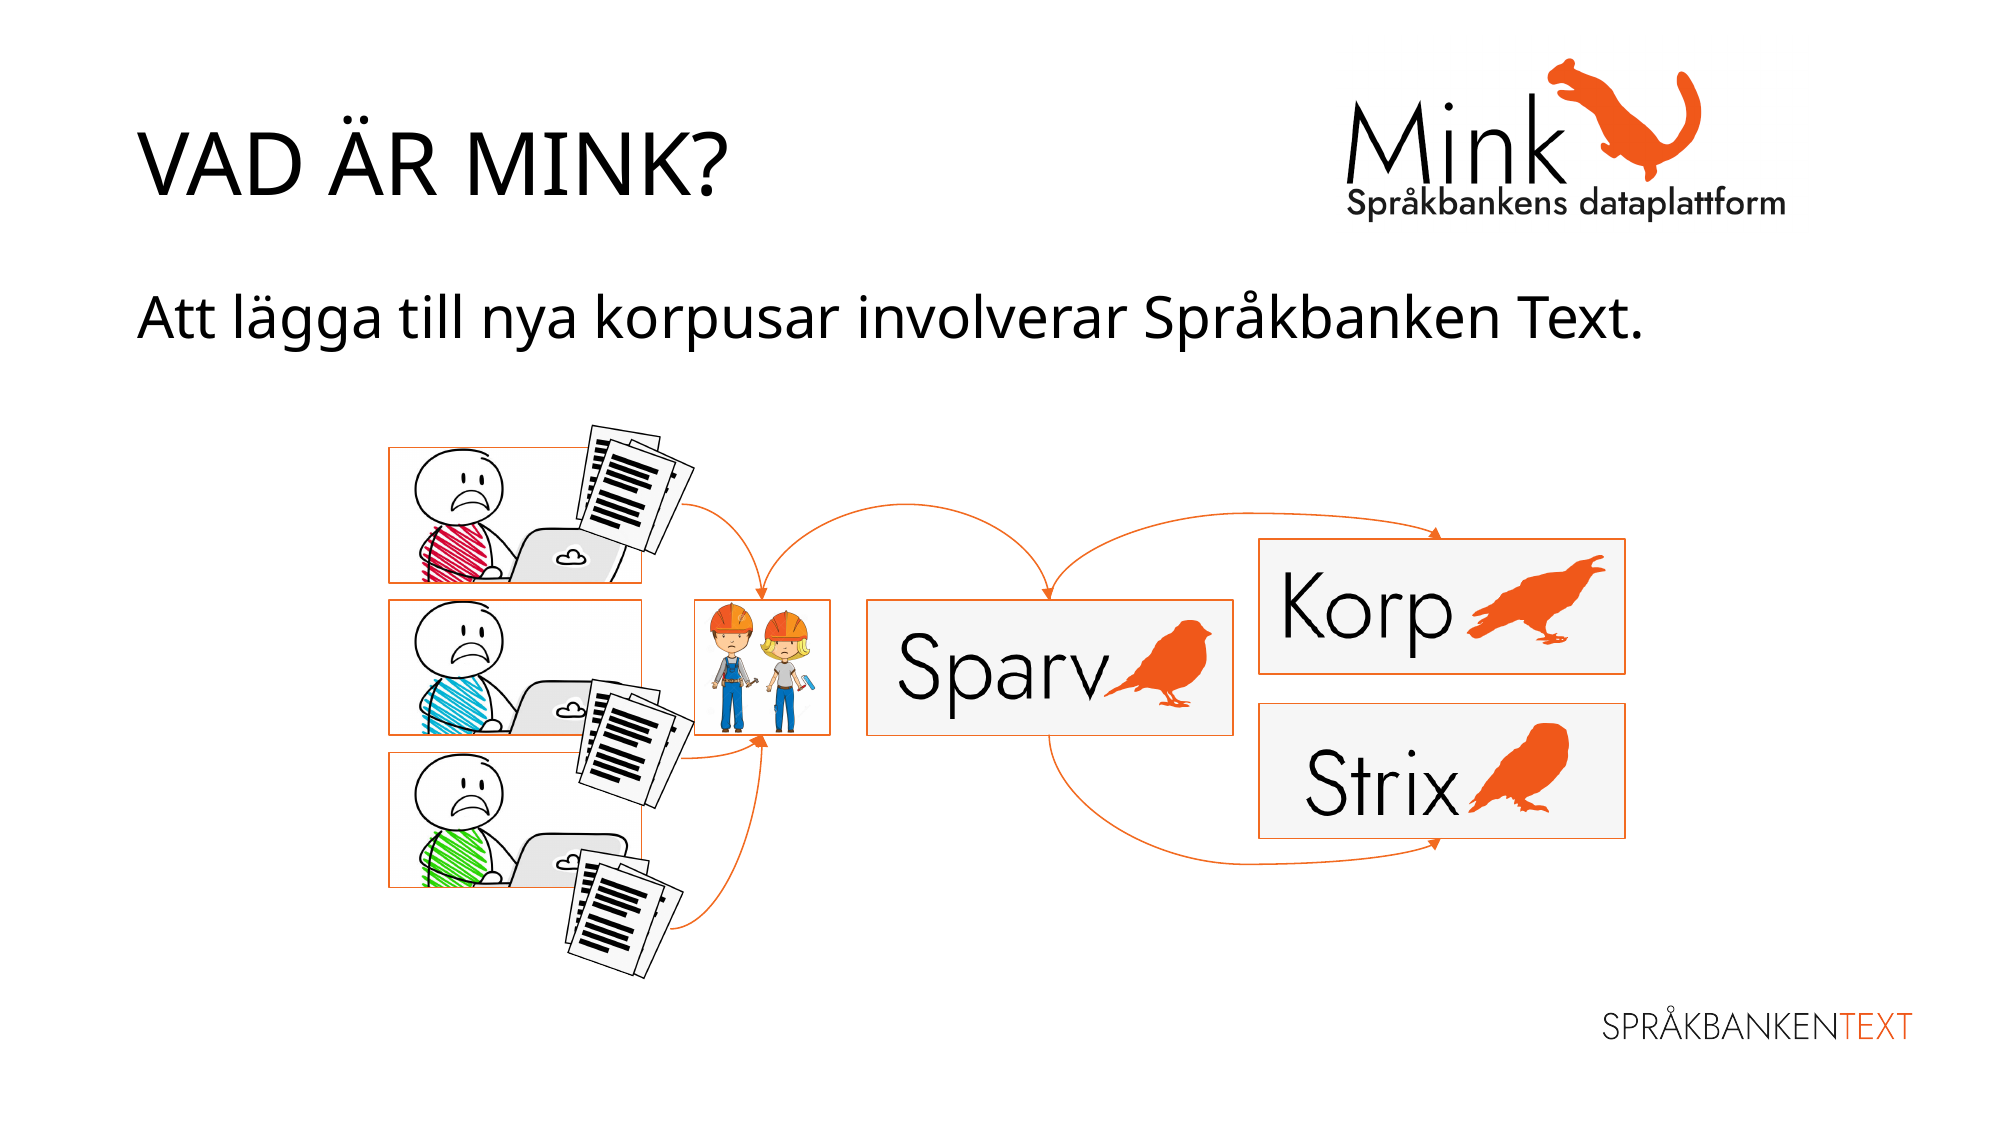

# Vad är Mink?
Att lägga till nya korpusar involverar Språkbanken Text.